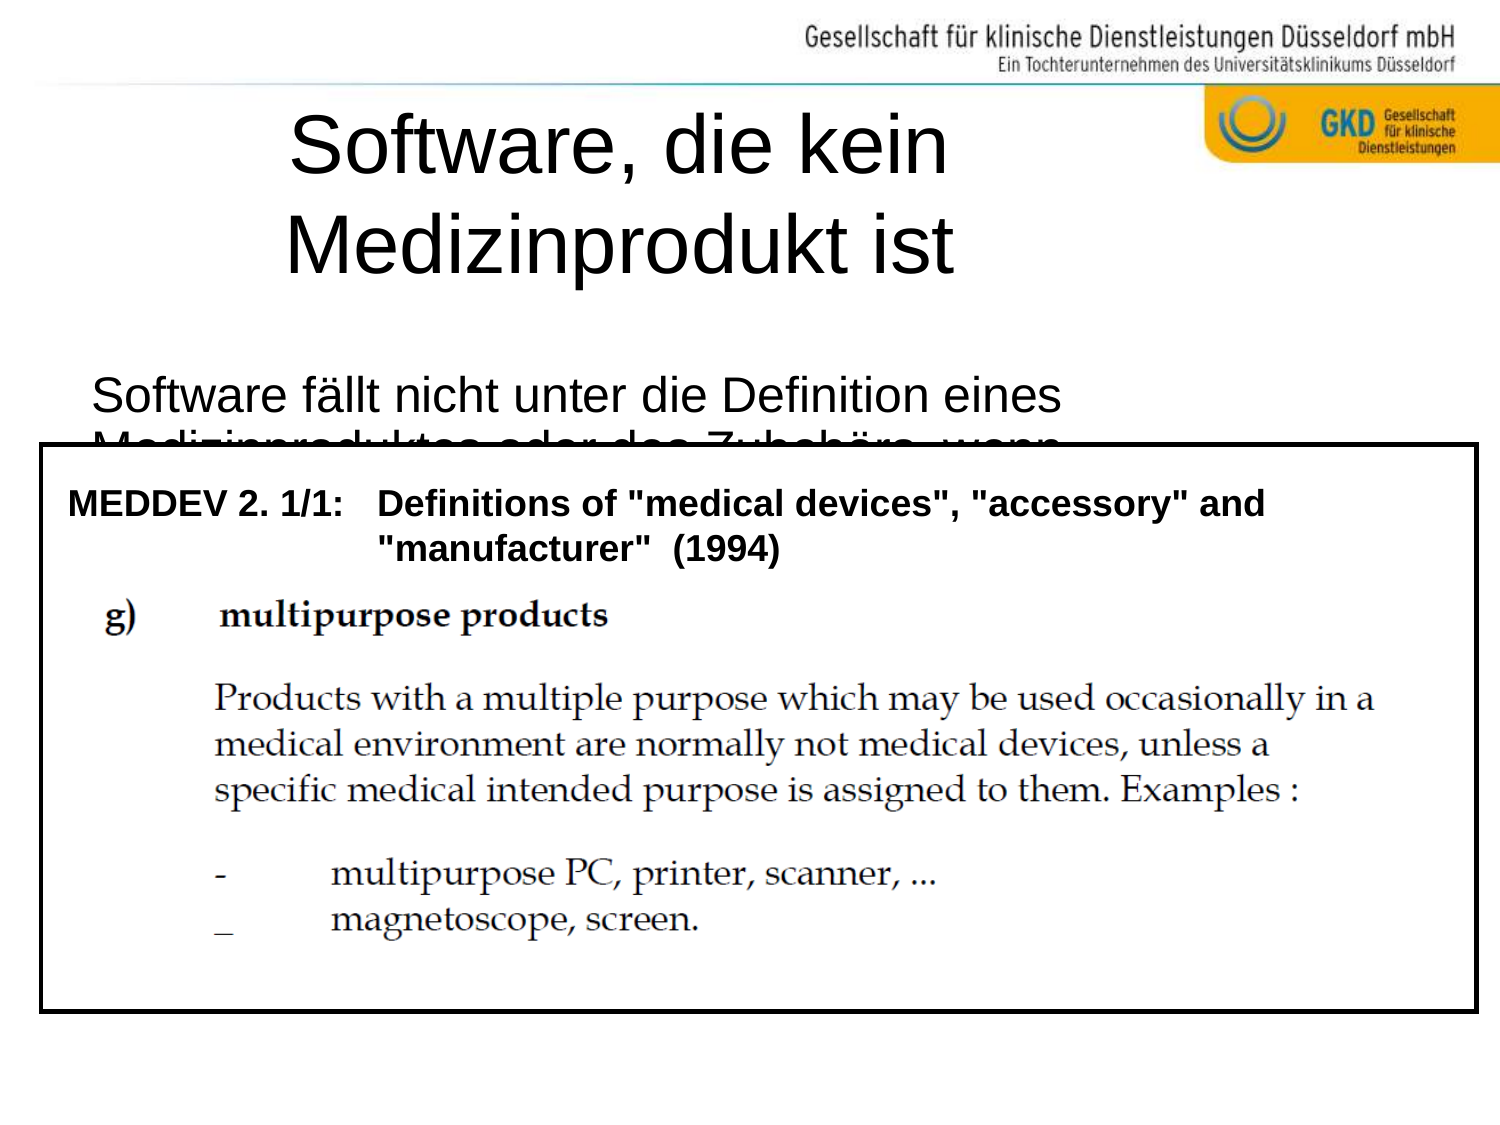

# Software, die kein Medizinprodukt ist
Software fällt nicht unter die Definition eines Medizinproduktes oder des Zubehörs, wenn
SW zur Verwaltung von Patientendaten oder Verwaltung von Labordaten eingesetzt wird
Trainings- /Schulungssoftware für med. Personal ist
SW für Instandhaltungszwecke von med. Geräten genutzt wird
SW für die Herstellung von Medizinprodukten eingesetzt wird
(CM-Systeme, Compiler, Programmierkits, Entwicklertools, etc.)
PC-Betriebssysteme, wenn diese nicht eigens für ein bestimmtes MP programmiert wurden
Bürosoftware
…
MEDDEV 2. 1/1:	Definitions of "medical devices", "accessory" and "manufacturer" (1994)